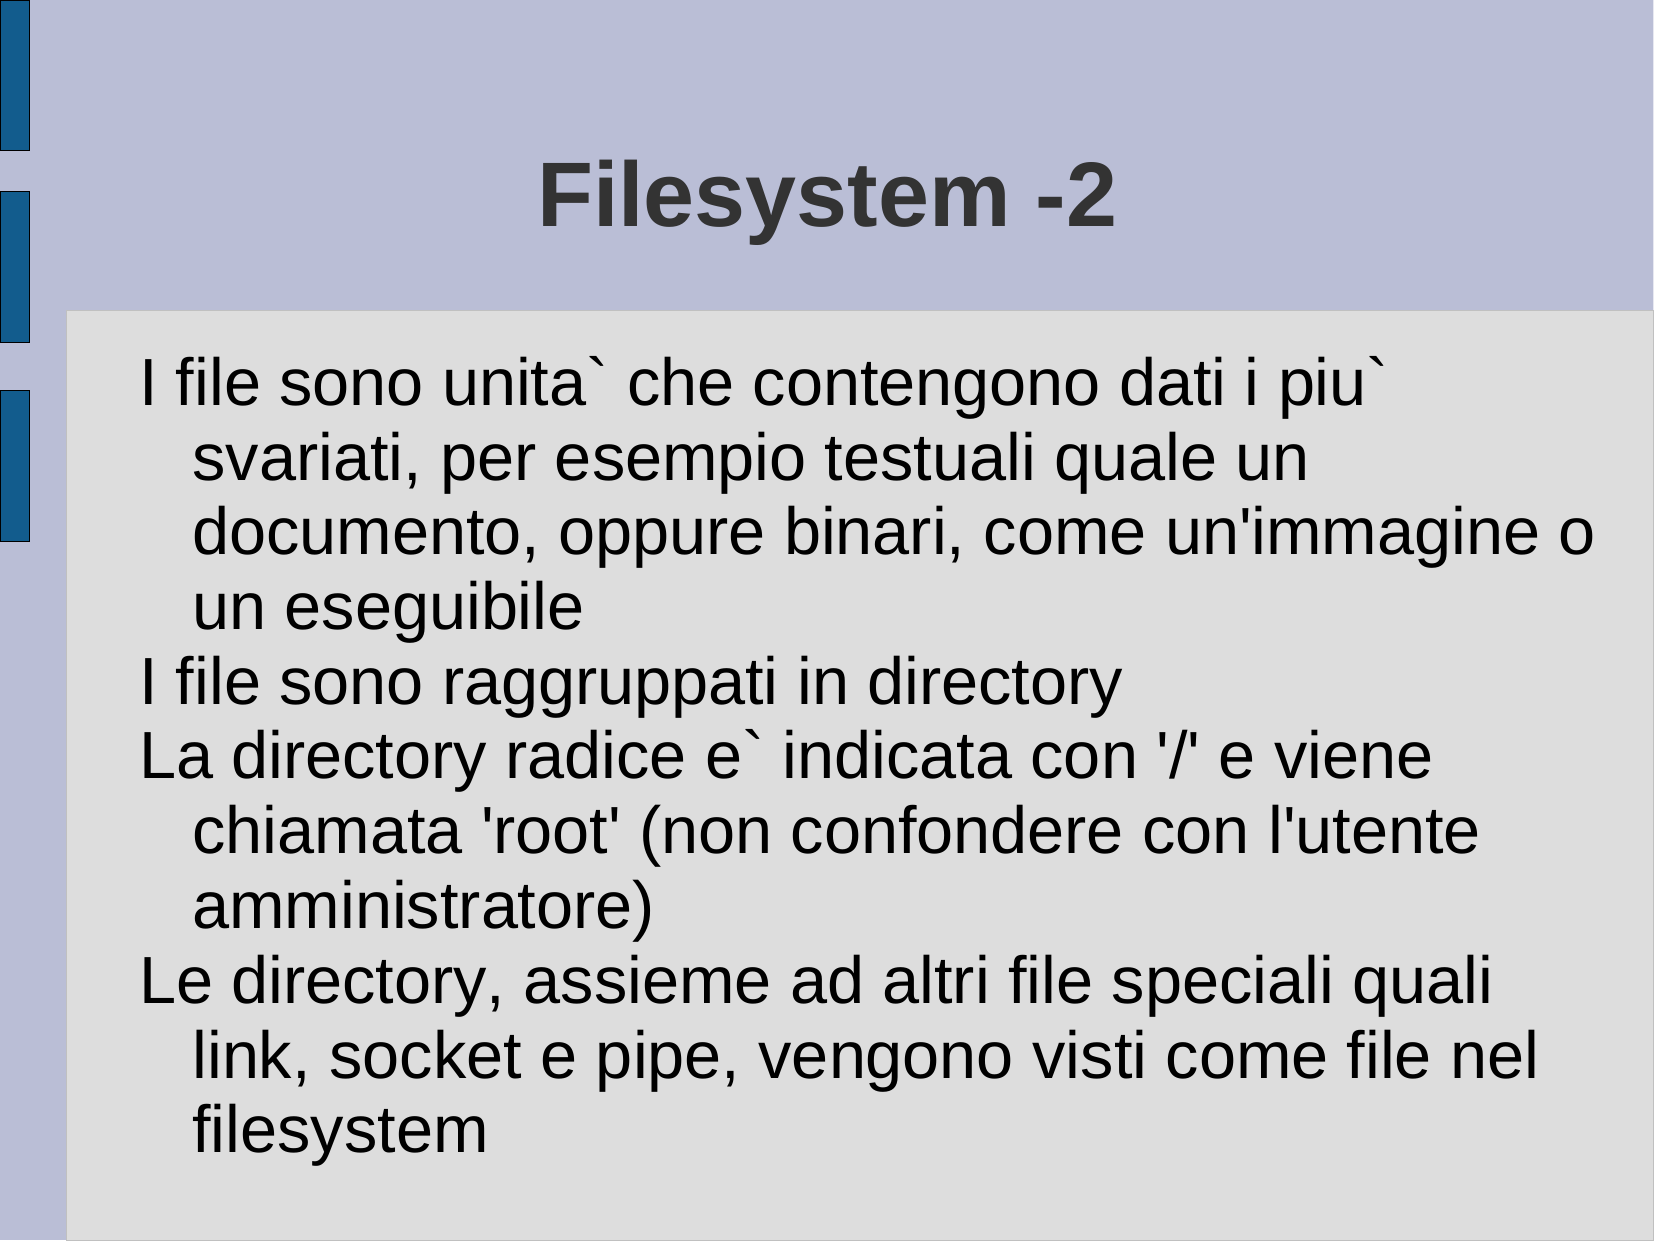

# Filesystem -2
I file sono unita` che contengono dati i piu` svariati, per esempio testuali quale un documento, oppure binari, come un'immagine o un eseguibile
I file sono raggruppati in directory
La directory radice e` indicata con '/' e viene chiamata 'root' (non confondere con l'utente amministratore)
Le directory, assieme ad altri file speciali quali link, socket e pipe, vengono visti come file nel filesystem